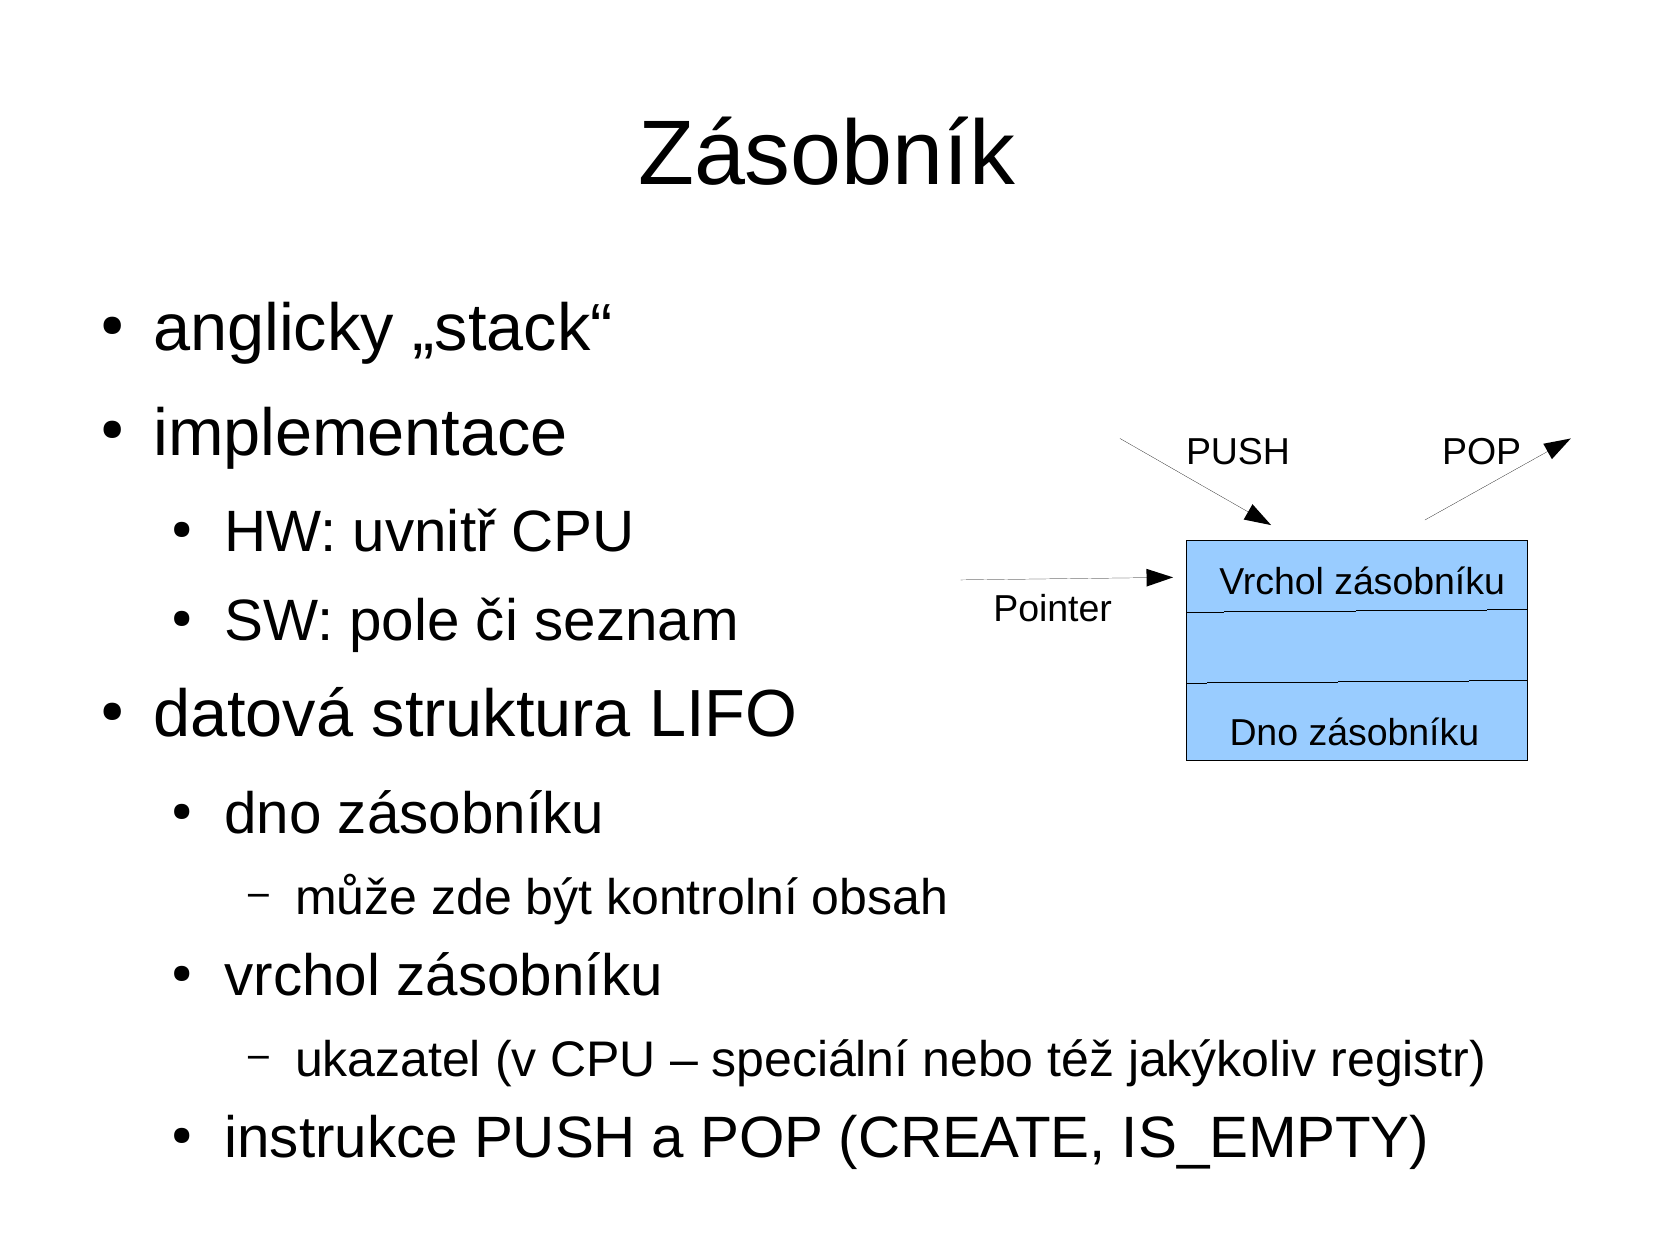

# Zásobník
anglicky „stack“
implementace
HW: uvnitř CPU
SW: pole či seznam
datová struktura LIFO
dno zásobníku
může zde být kontrolní obsah
vrchol zásobníku
ukazatel (v CPU – speciální nebo též jakýkoliv registr)
instrukce PUSH a POP (CREATE, IS_EMPTY)
PUSH
POP
Vrchol zásobníku
Pointer
Dno zásobníku